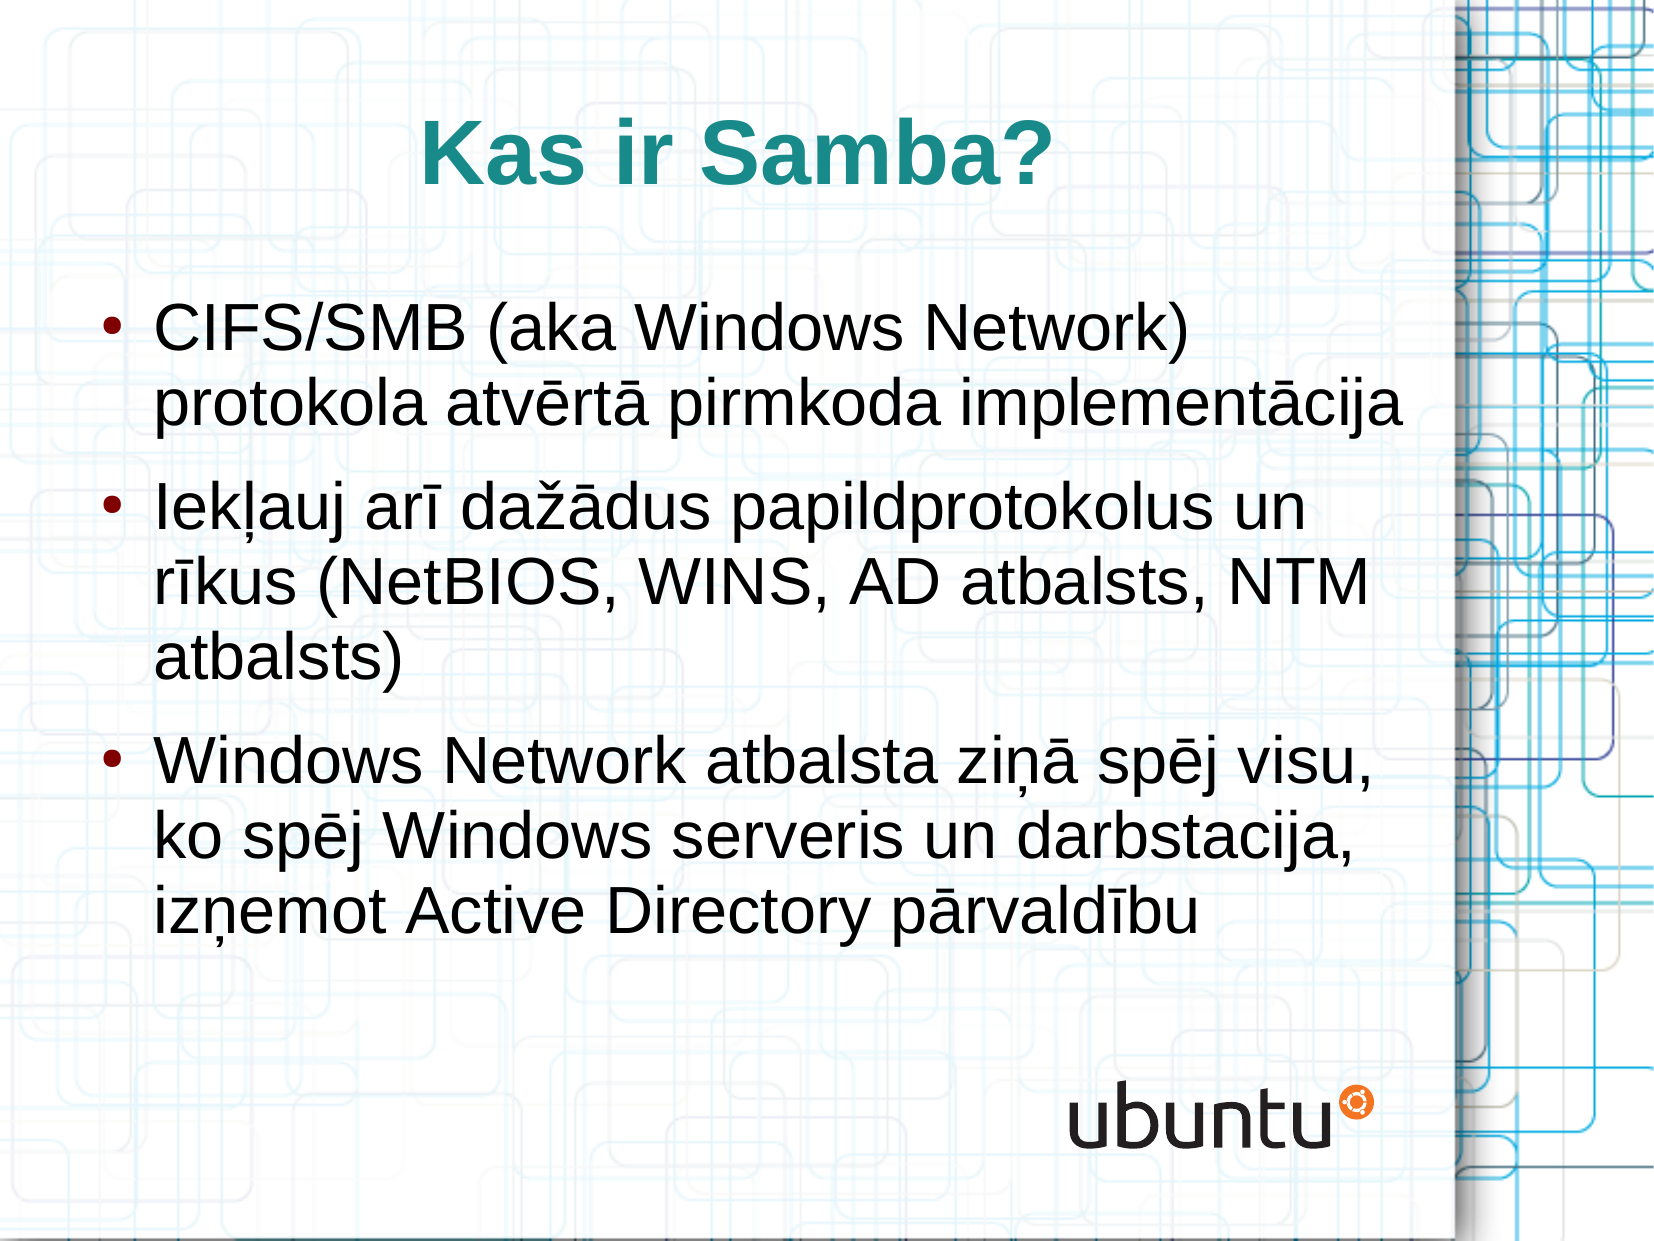

# Kas ir Samba?
CIFS/SMB (aka Windows Network) protokola atvērtā pirmkoda implementācija
Iekļauj arī dažādus papildprotokolus un rīkus (NetBIOS, WINS, AD atbalsts, NTM atbalsts)
Windows Network atbalsta ziņā spēj visu, ko spēj Windows serveris un darbstacija, izņemot Active Directory pārvaldību